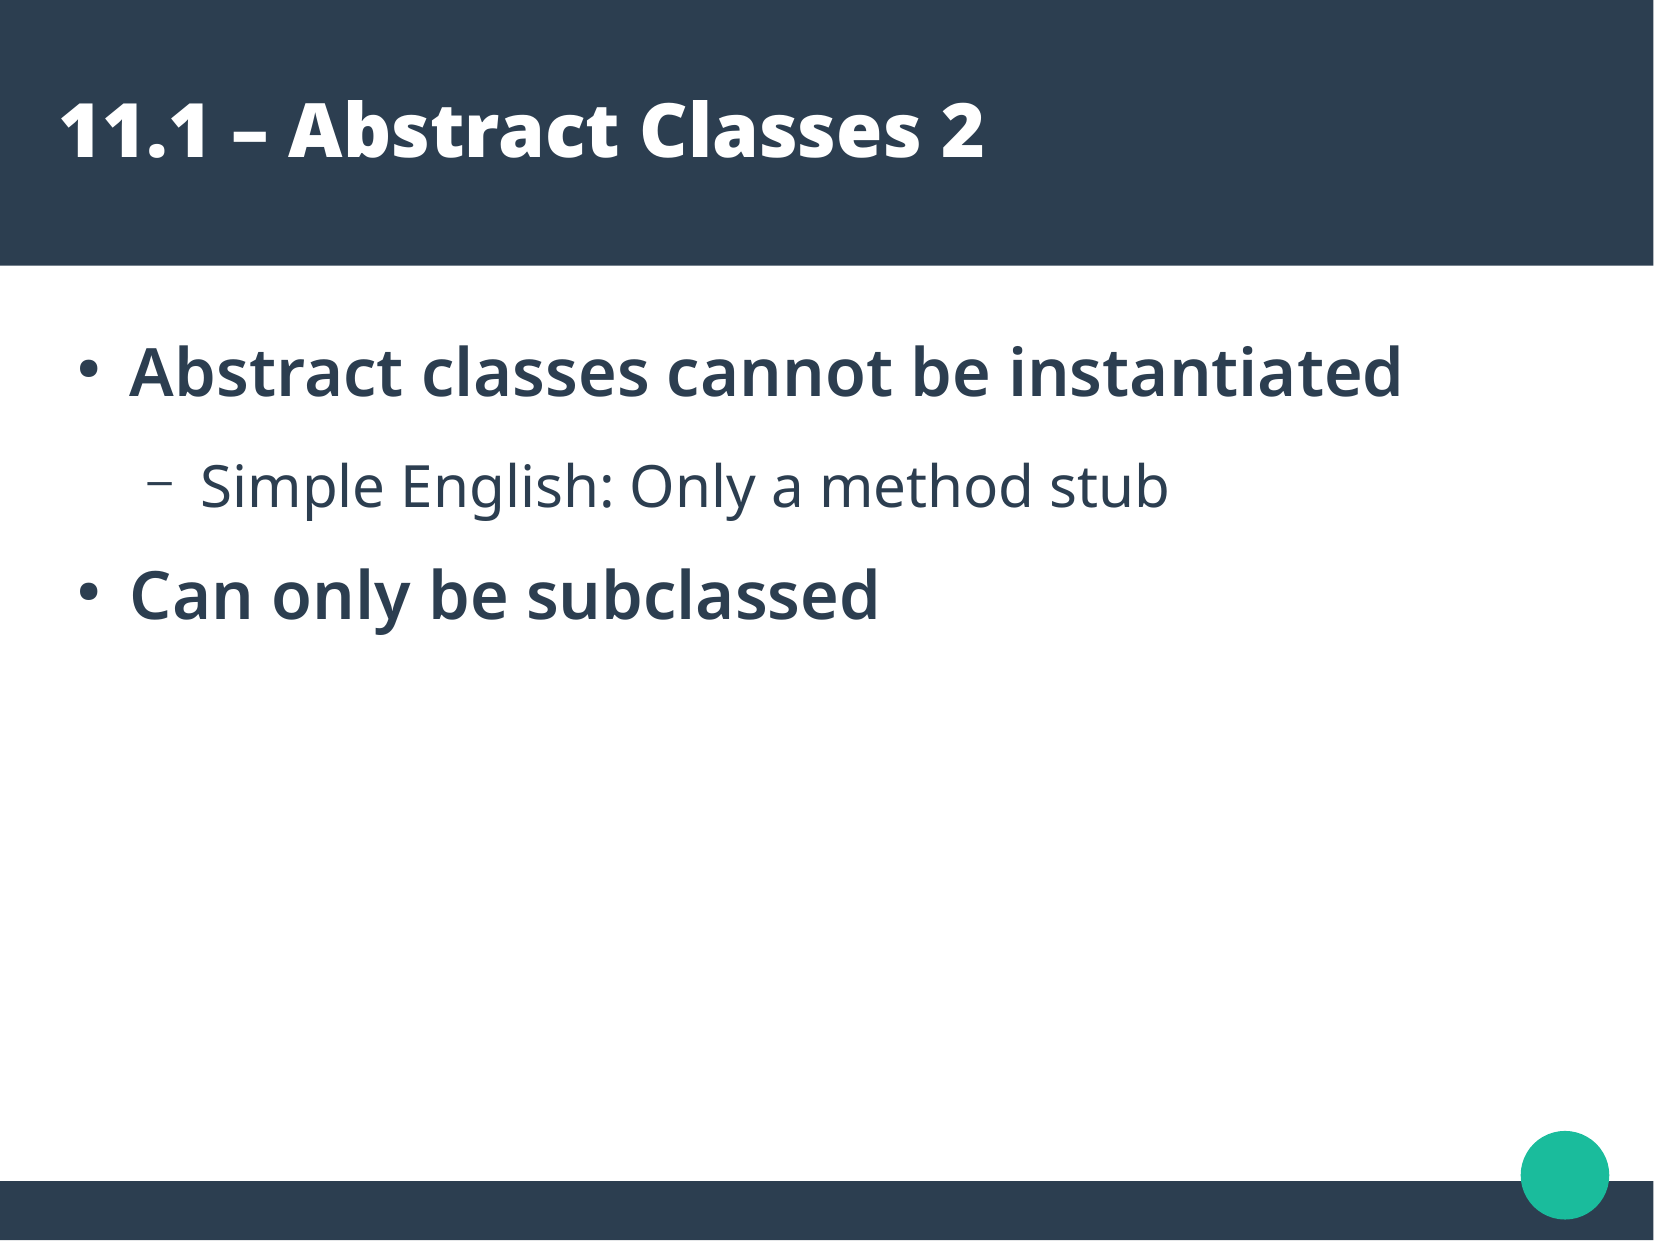

# 11.1 – Abstract Classes 2
Abstract classes cannot be instantiated
Simple English: Only a method stub
Can only be subclassed